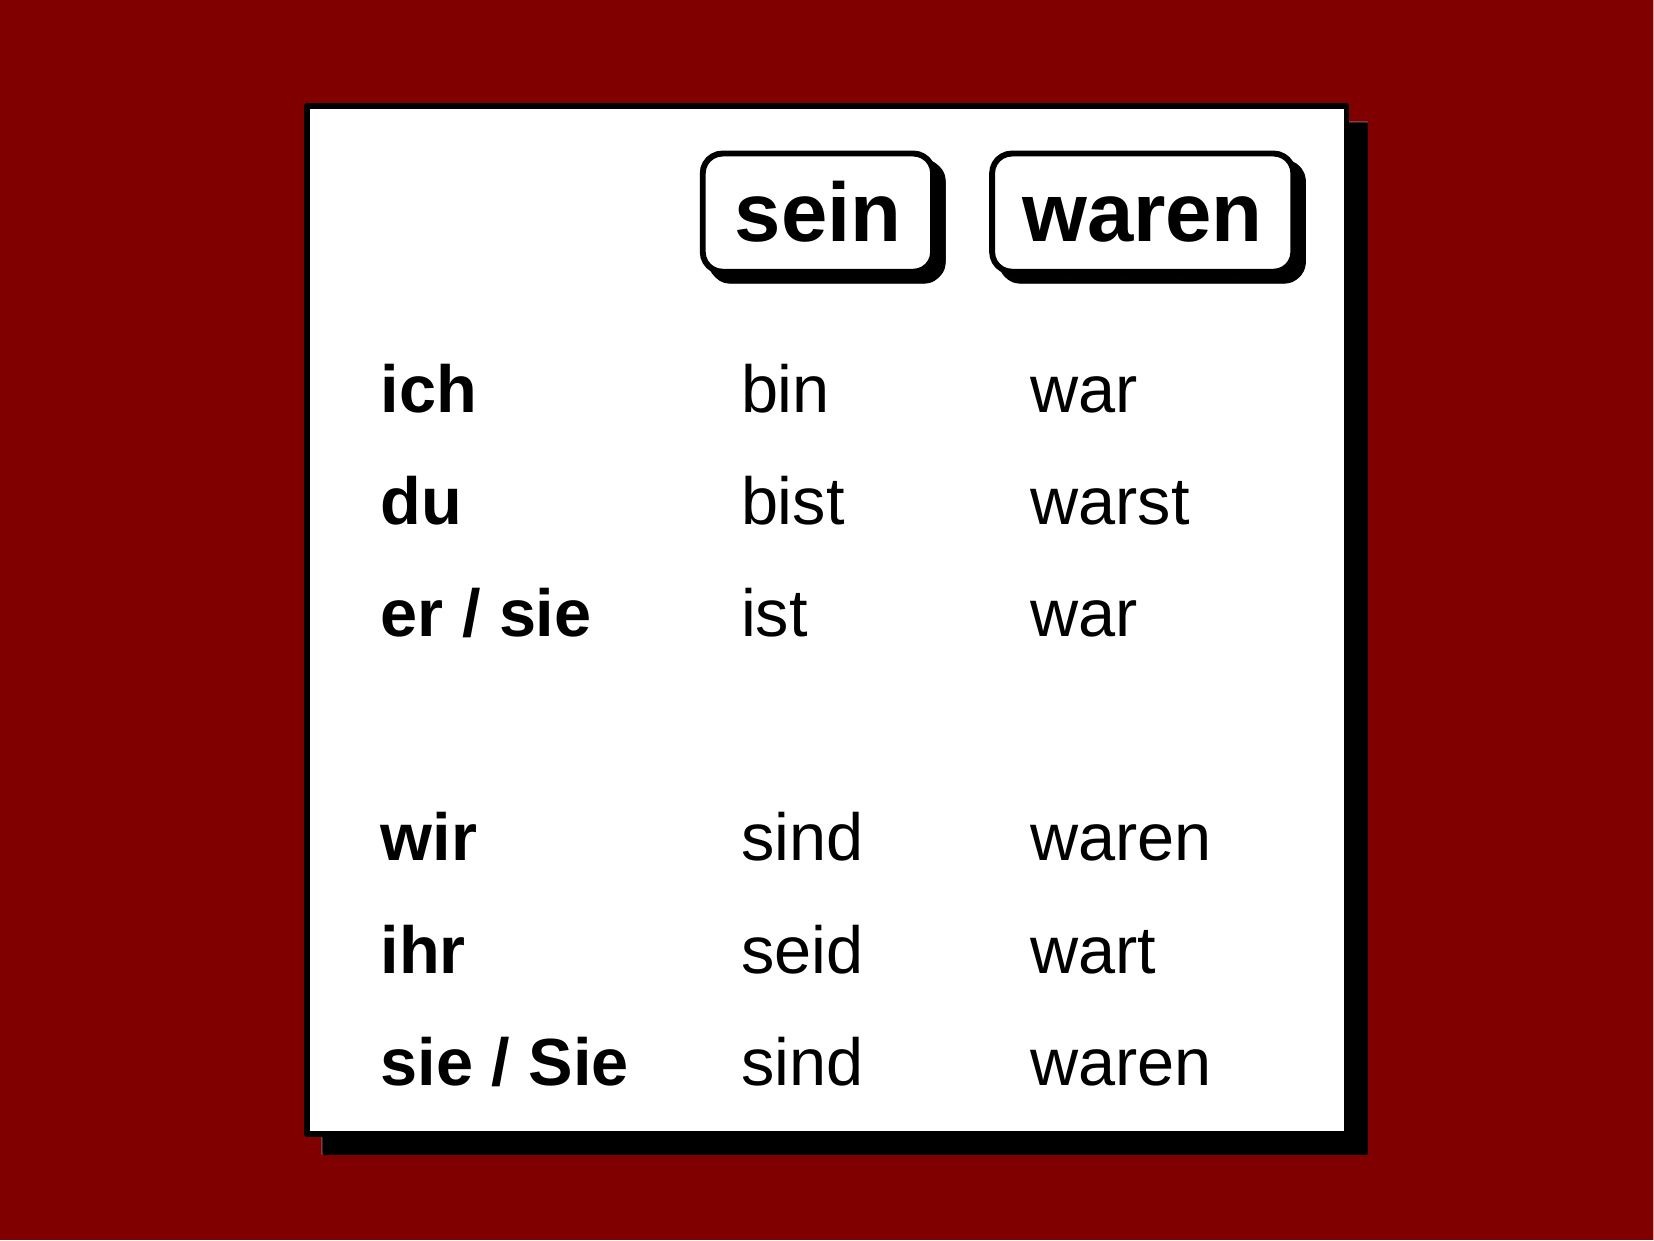

sein
waren
ich
du
er / sie
wir
ihr
sie / Sie
bin
bist
ist
sind
seid
sind
war
warst
war
waren
wart
waren